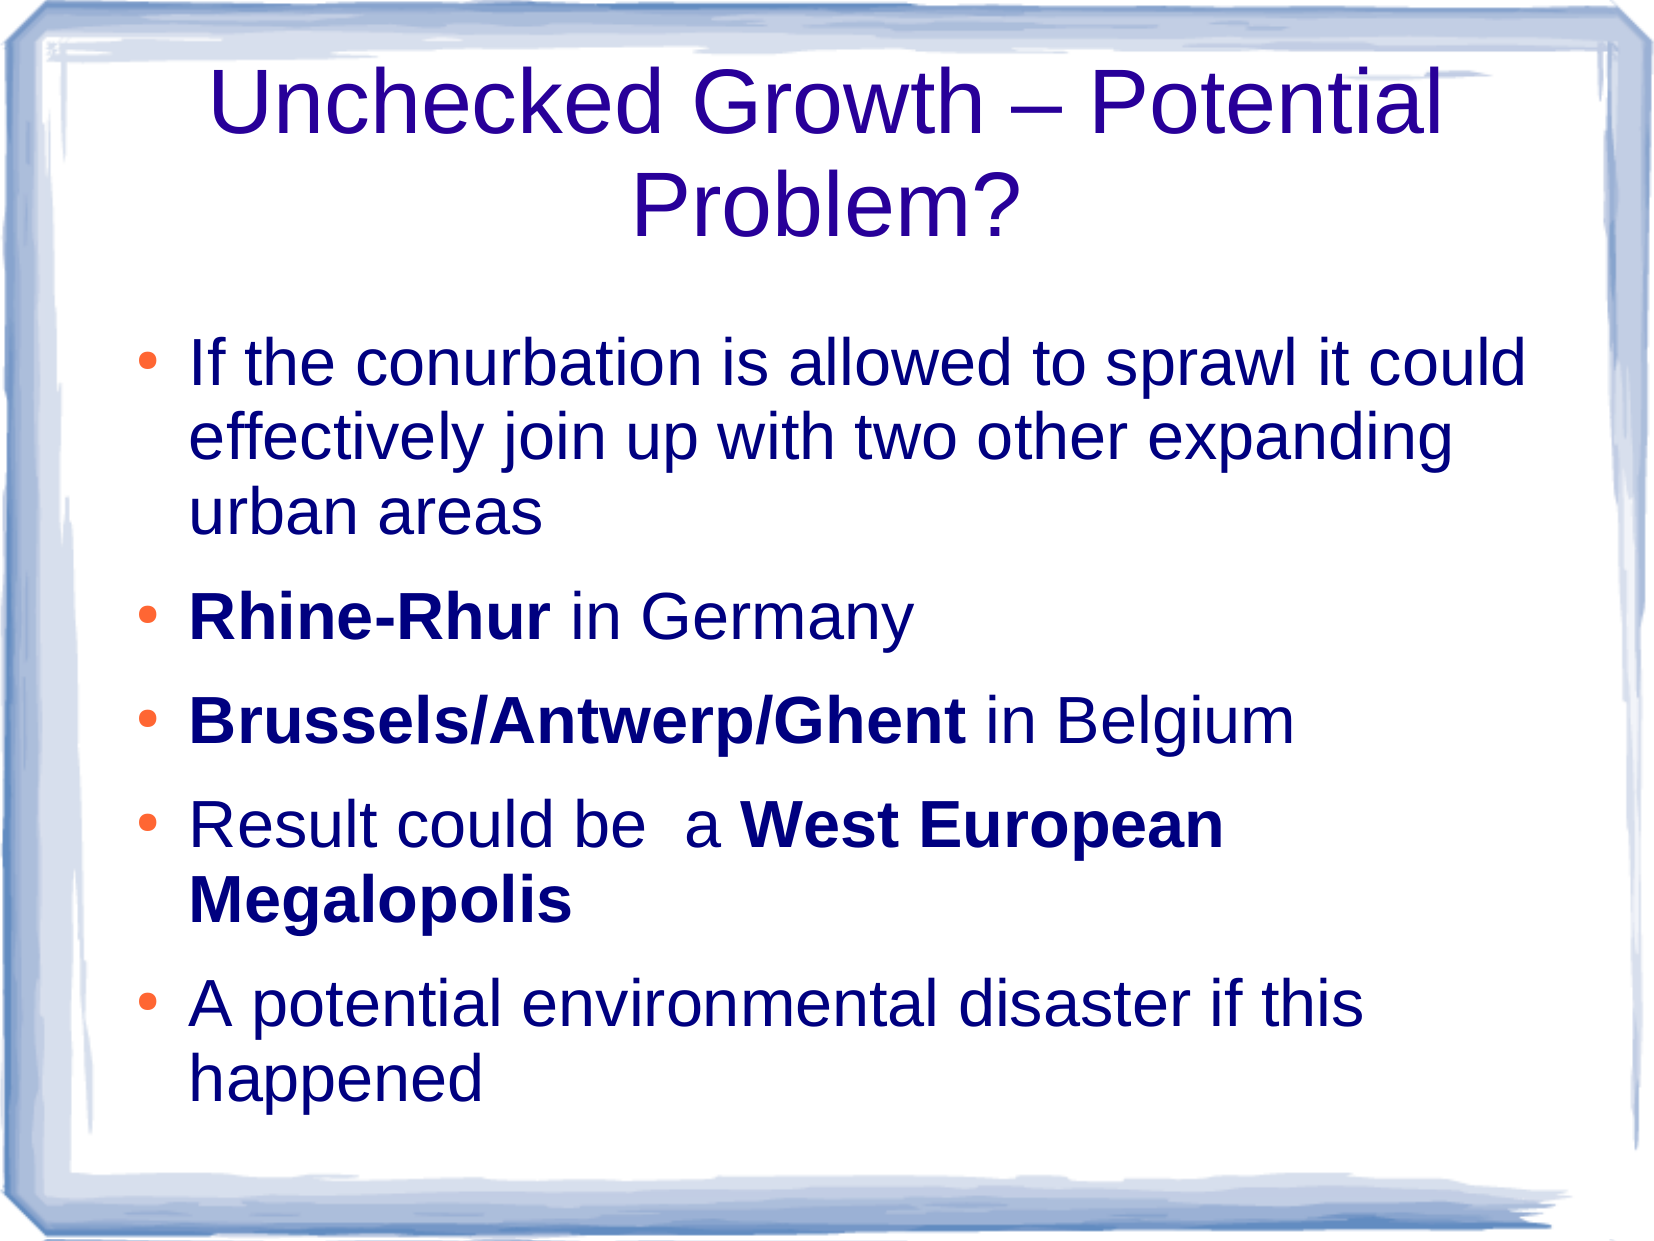

# Unchecked Growth – Potential Problem?
If the conurbation is allowed to sprawl it could effectively join up with two other expanding urban areas
Rhine-Rhur in Germany
Brussels/Antwerp/Ghent in Belgium
Result could be a West European Megalopolis
A potential environmental disaster if this happened